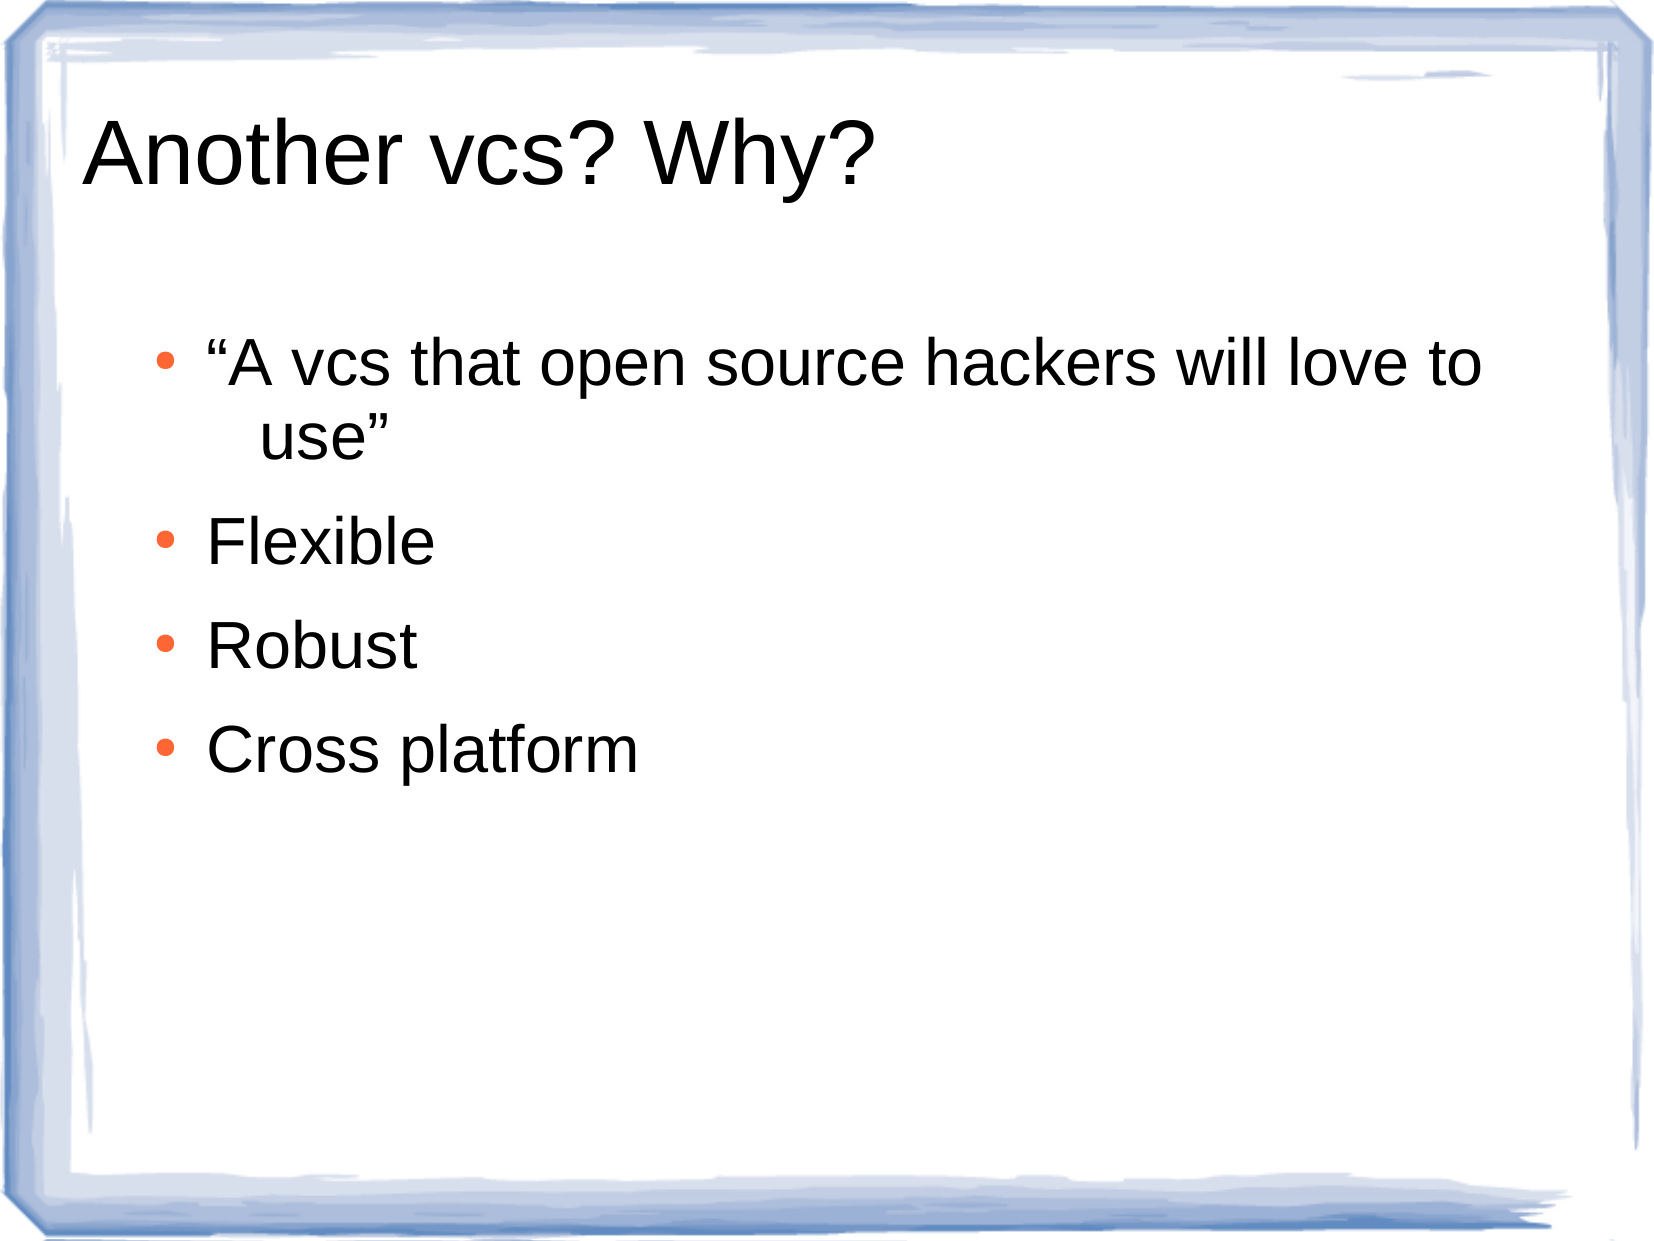

# Another vcs? Why?
“A vcs that open source hackers will love to use”
Flexible
Robust
Cross platform